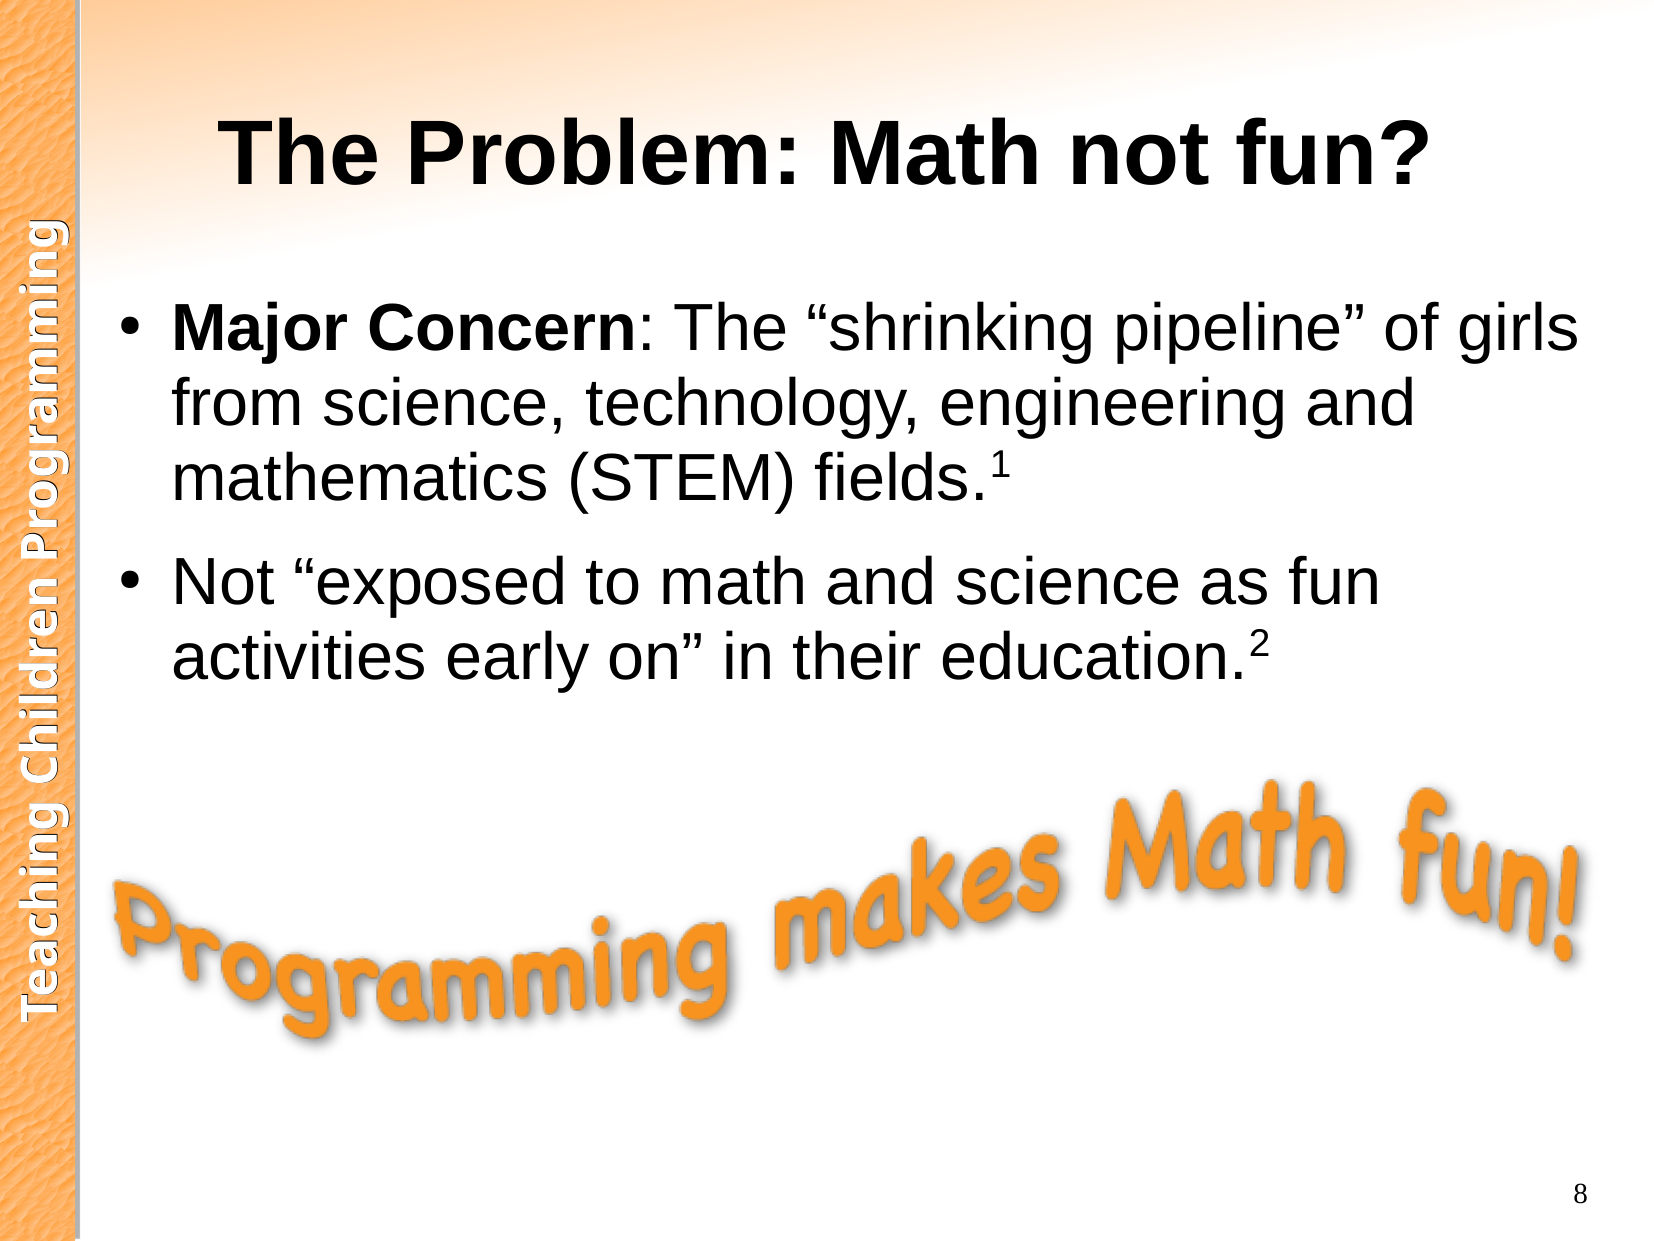

# The Problem: Math not fun?
Major Concern: The “shrinking pipeline” of girls from science, technology, engineering and mathematics (STEM) fields.1
Not “exposed to math and science as fun activities early on” in their education.2
8